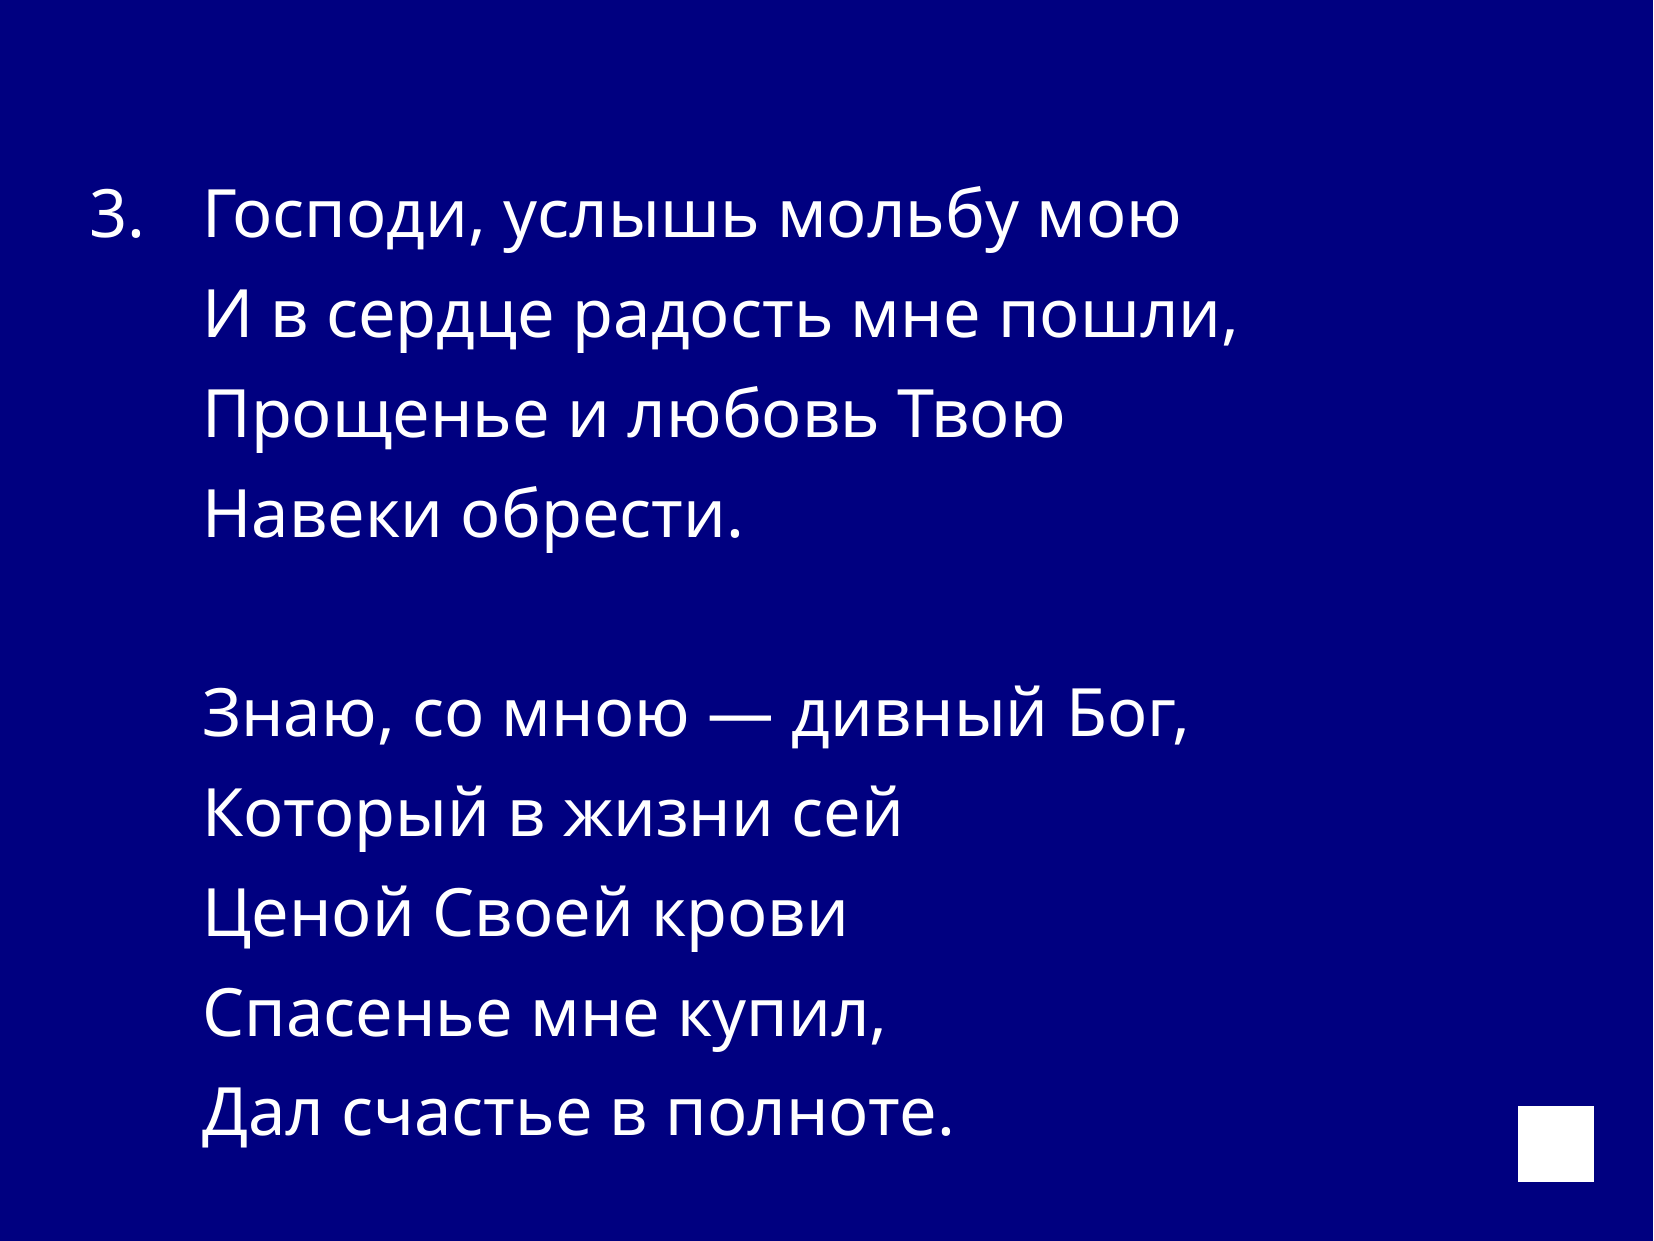

3.	Господи, услышь мольбу мою
	И в сердце радость мне пошли,
	Прощенье и любовь Твою
	Навеки обрести.
	Знаю, со мною — дивный Бог,
	Который в жизни сей
	Ценой Своей крови
	Спасенье мне купил,
	Дал счастье в полноте.